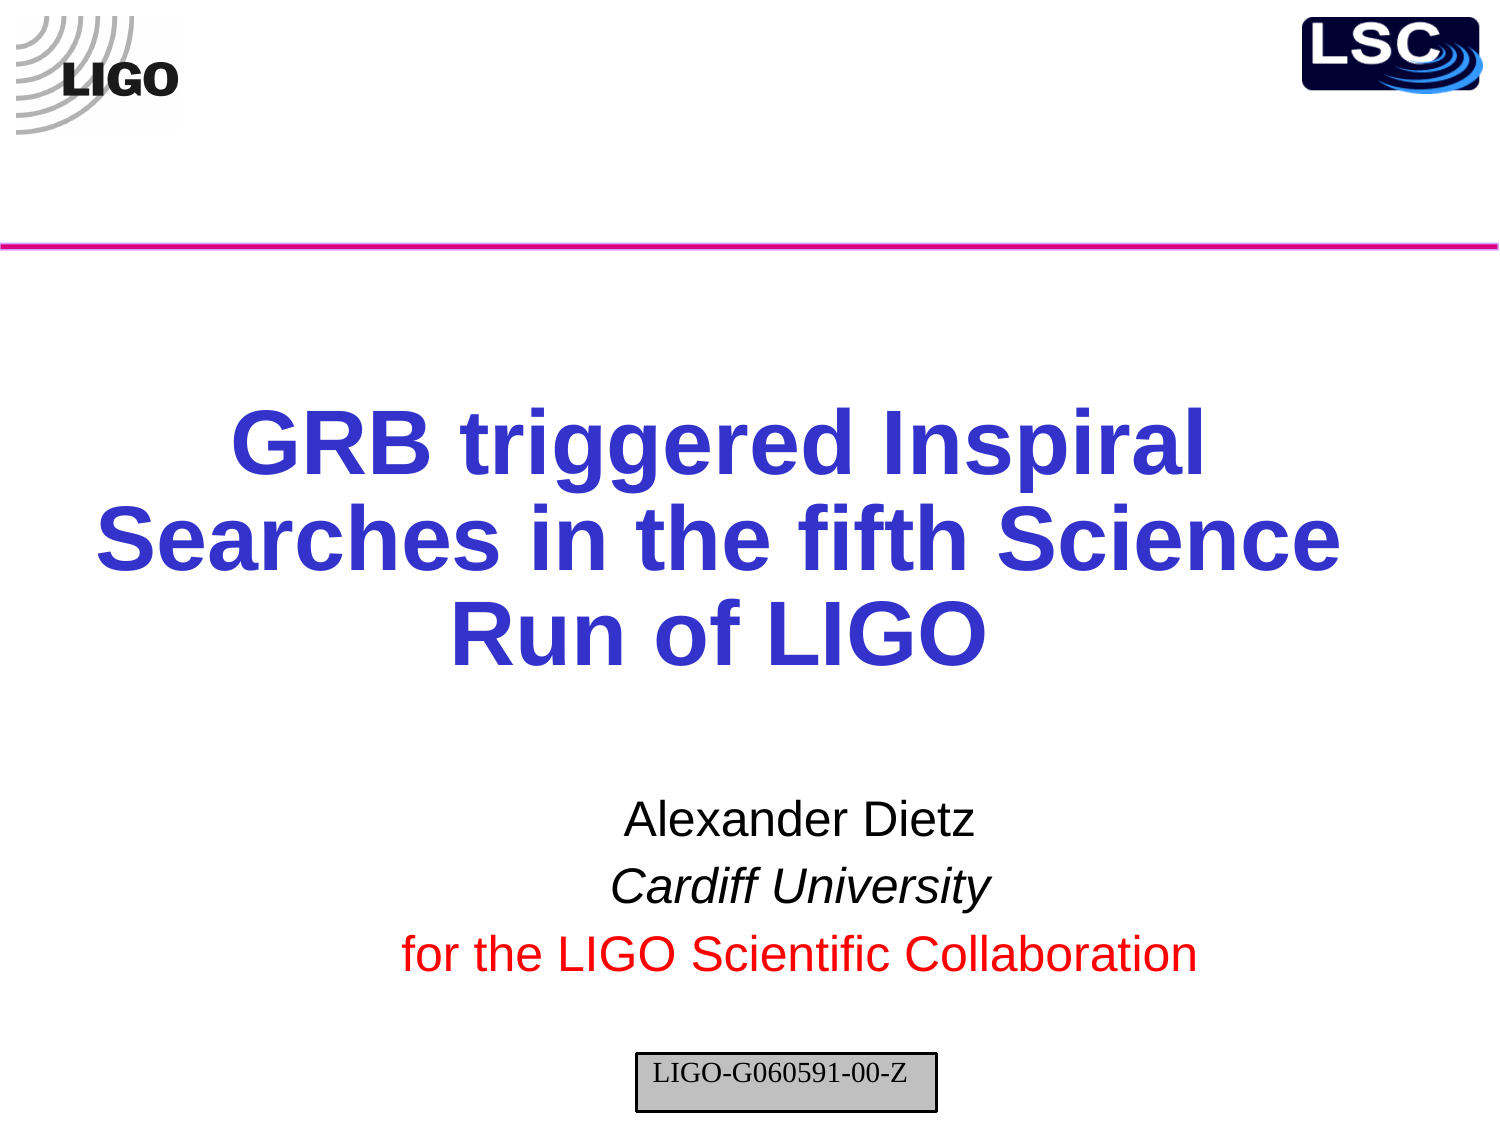

# GRB triggered Inspiral Searches in the fifth Science Run of LIGO
Alexander Dietz
Cardiff University
for the LIGO Scientific Collaboration
LIGO-G060591-00-Z